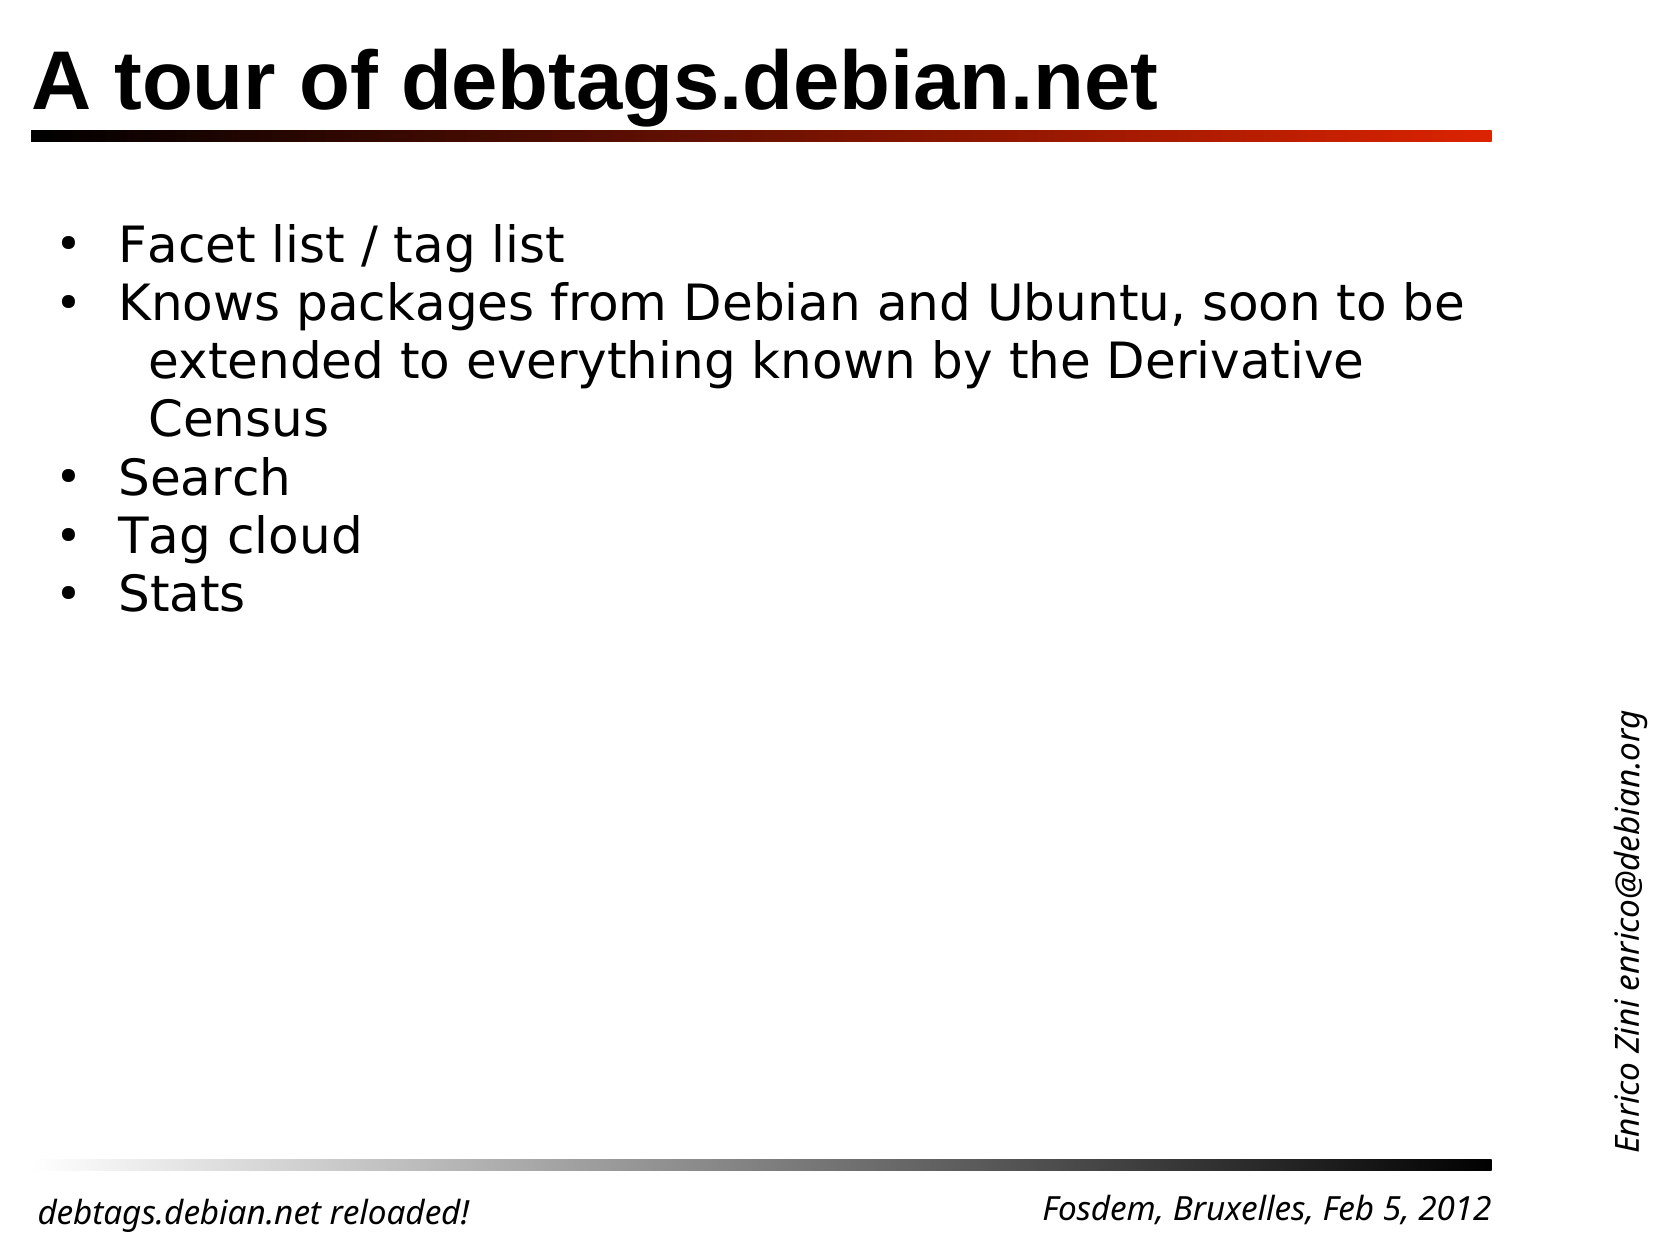

A tour of debtags.debian.net
Facet list / tag list
Knows packages from Debian and Ubuntu, soon to be extended to everything known by the Derivative Census
Search
Tag cloud
Stats